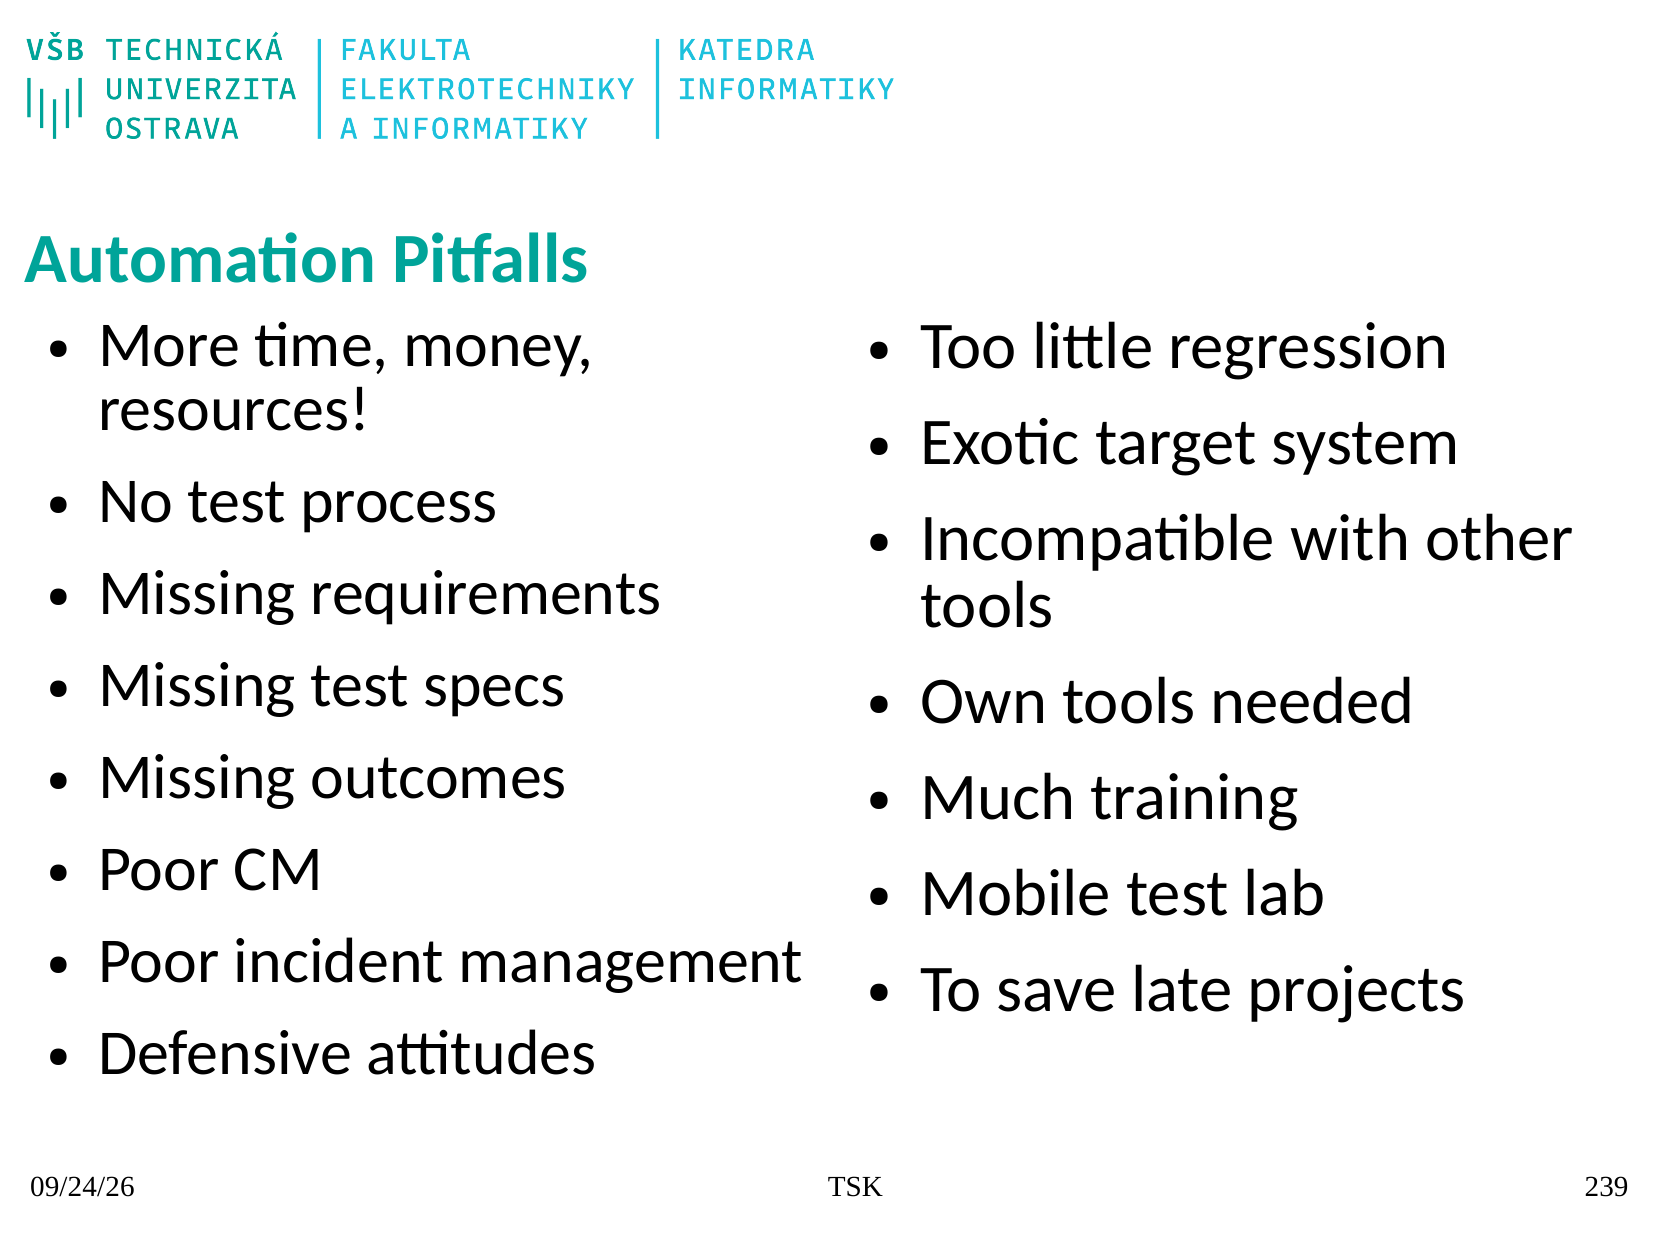

# Automation Pitfalls
More time, money, resources!
No test process
Missing requirements
Missing test specs
Missing outcomes
Poor CM
Poor incident management
Defensive attitudes
Too little regression
Exotic target system
Incompatible with other tools
Own tools needed
Much training
Mobile test lab
To save late projects
TSK
239